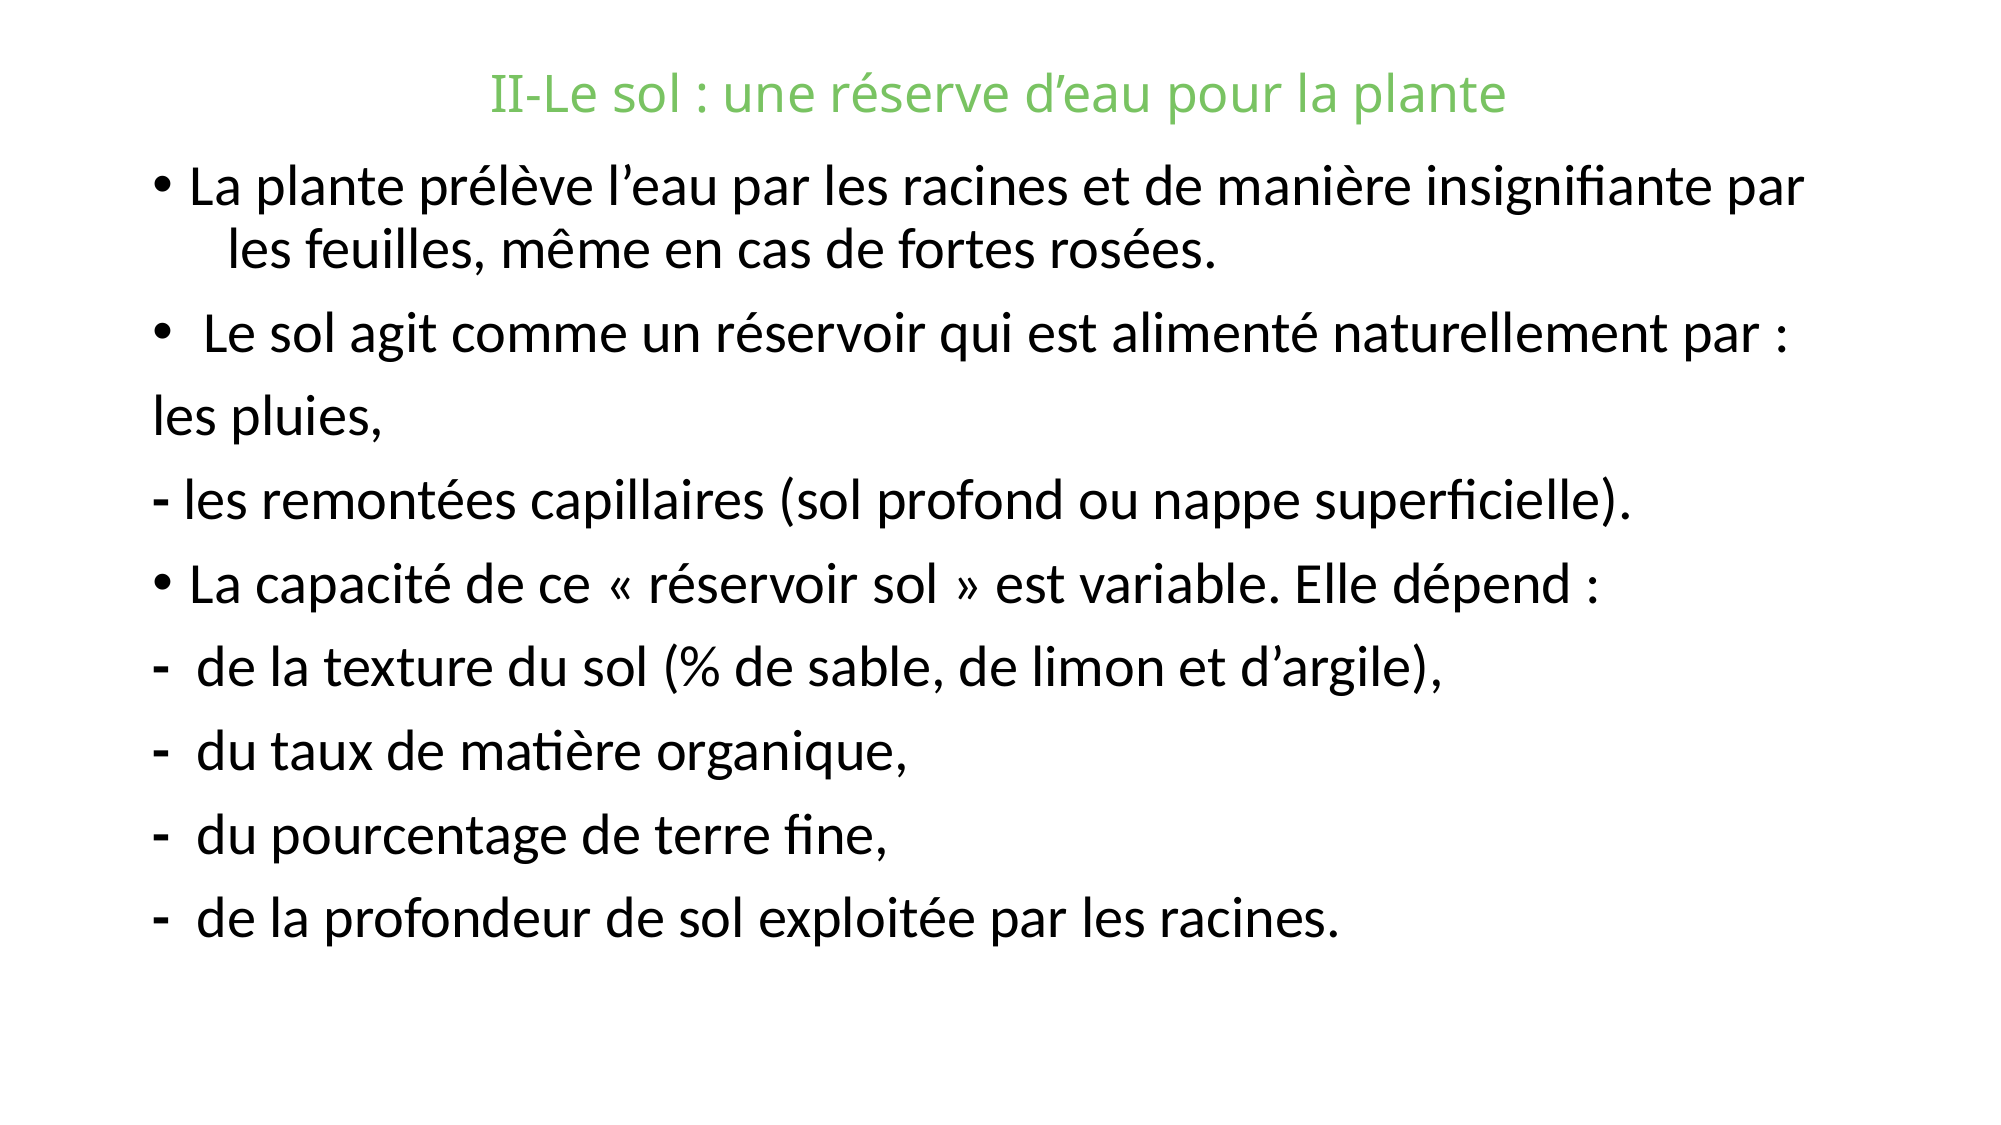

# II-Le sol : une réserve d’eau pour la plante
La plante prélève l’eau par les racines et de manière insignifiante par les feuilles, même en cas de fortes rosées.
 Le sol agit comme un réservoir qui est alimenté naturellement par :
les pluies,
- les remontées capillaires (sol profond ou nappe superficielle).
La capacité de ce « réservoir sol » est variable. Elle dépend :
- de la texture du sol (% de sable, de limon et d’argile),
- du taux de matière organique,
- du pourcentage de terre fine,
- de la profondeur de sol exploitée par les racines.